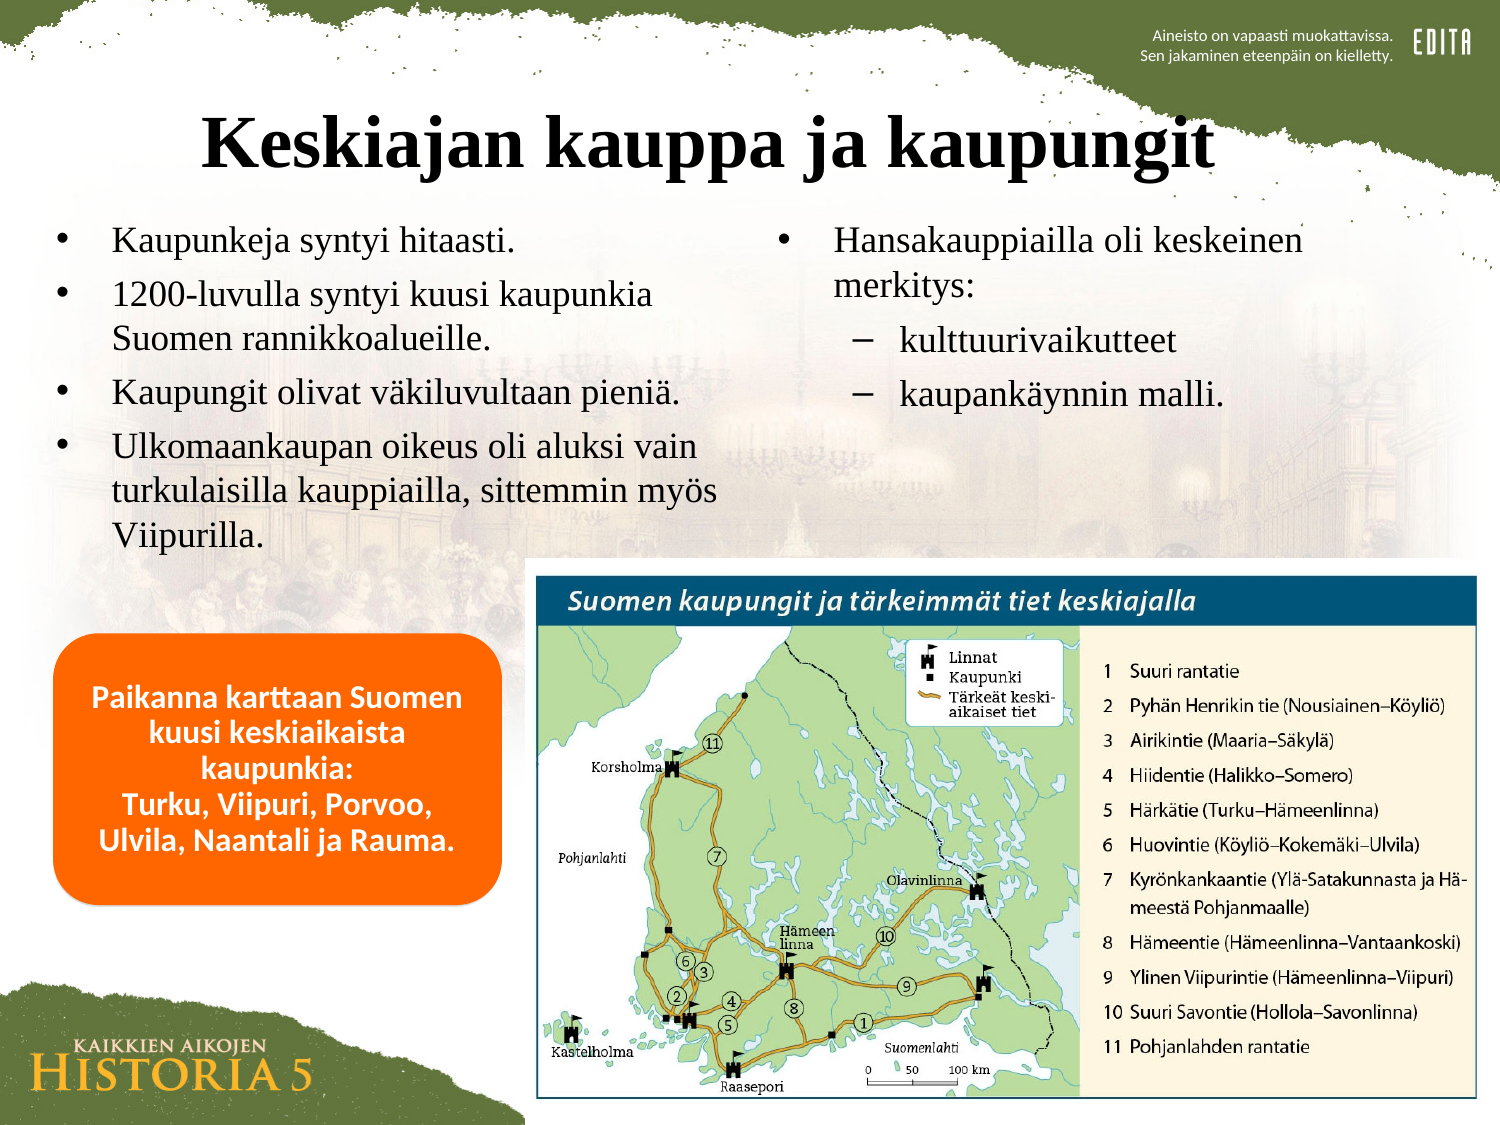

# Keskiajan kauppa ja kaupungit
Hansakauppiailla oli keskeinen merkitys:
kulttuurivaikutteet
kaupankäynnin malli.
Kaupunkeja syntyi hitaasti.
1200-luvulla syntyi kuusi kaupunkia Suomen rannikkoalueille.
Kaupungit olivat väkiluvultaan pieniä.
Ulkomaankaupan oikeus oli aluksi vain turkulaisilla kauppiailla, sittemmin myös Viipurilla.
Paikanna karttaan Suomen kuusi keskiaikaista kaupunkia:
Turku, Viipuri, Porvoo, Ulvila, Naantali ja Rauma.